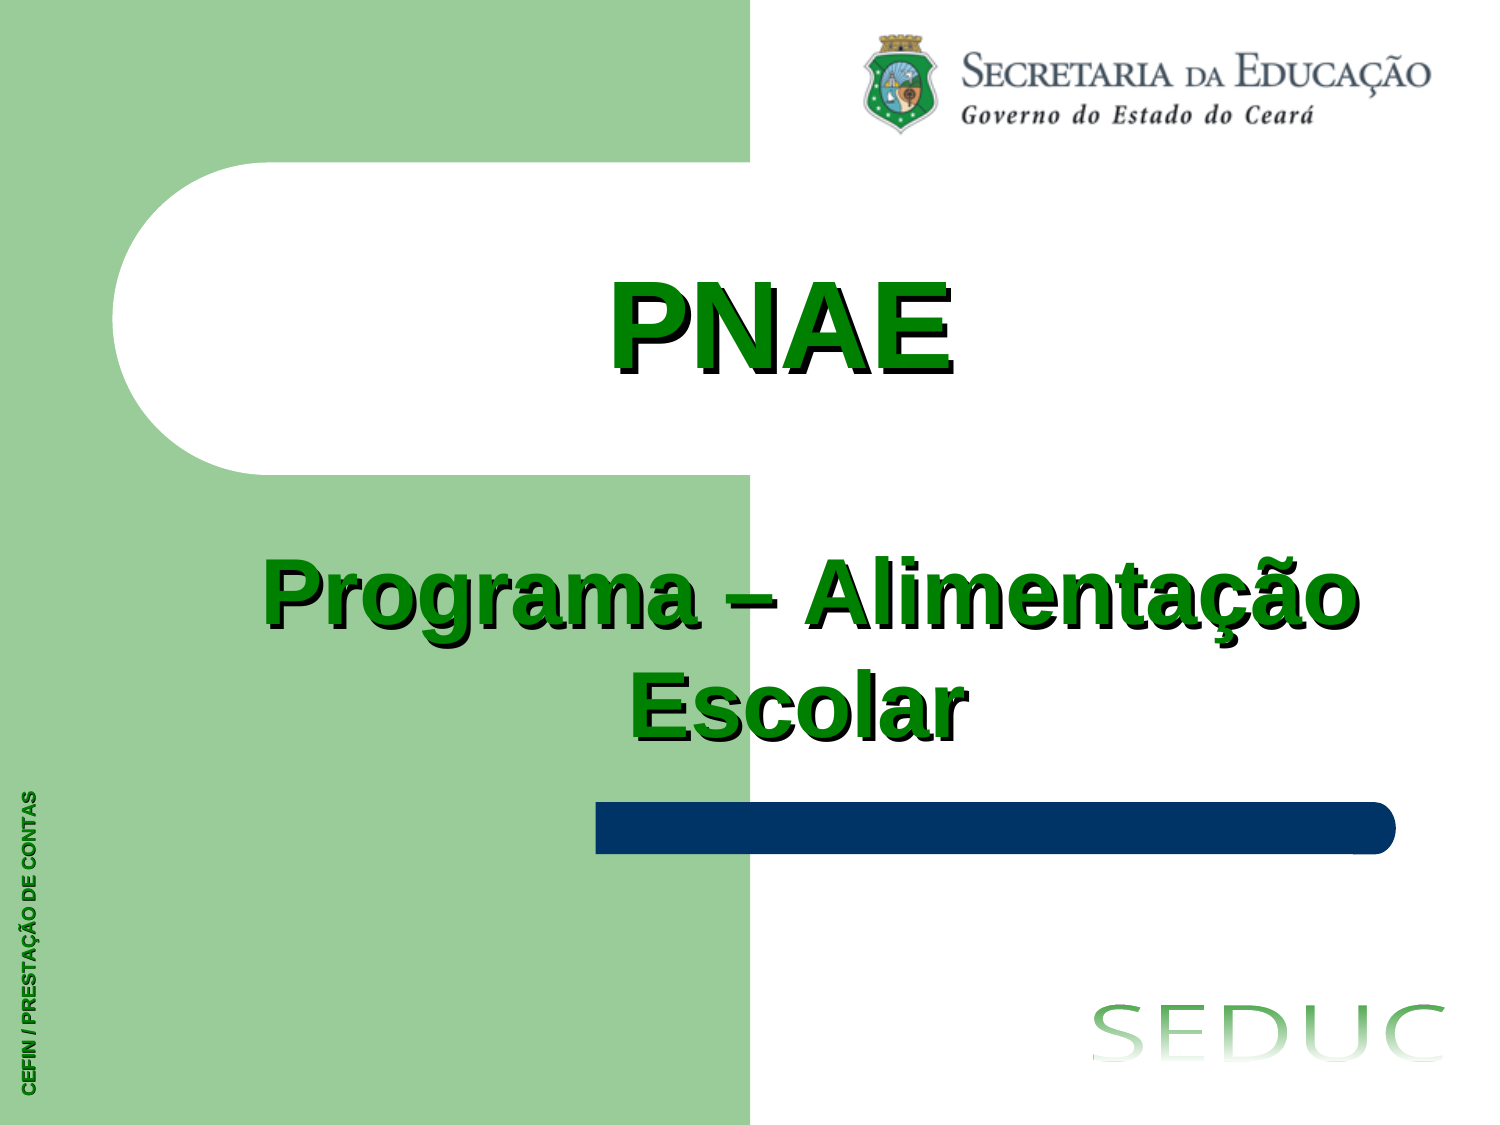

PNAE
 Programa – Alimentação Escolar
 CEFIN / PRESTAÇÃO DE CONTAS
SEDUC